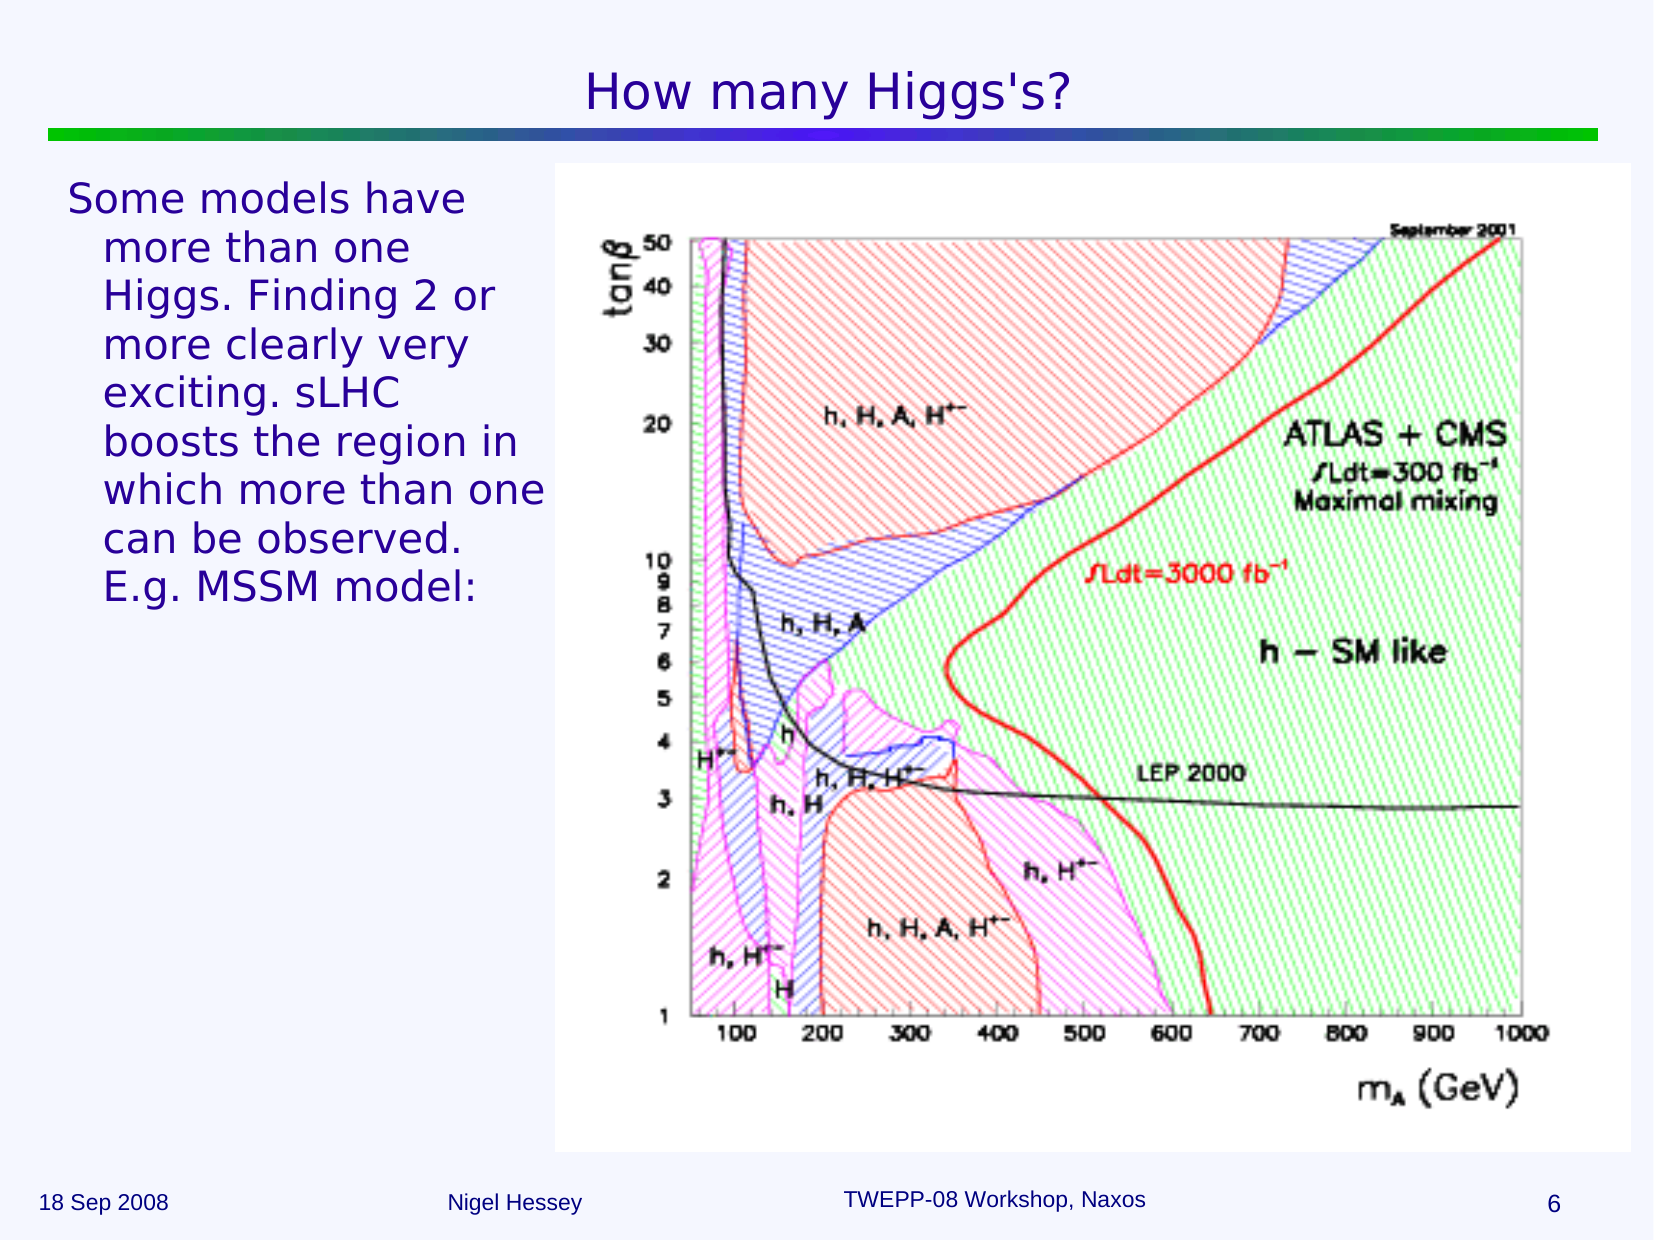

# How many Higgs's?
Some models have more than one Higgs. Finding 2 or more clearly very exciting. sLHC boosts the region in which more than one can be observed. E.g. MSSM model: